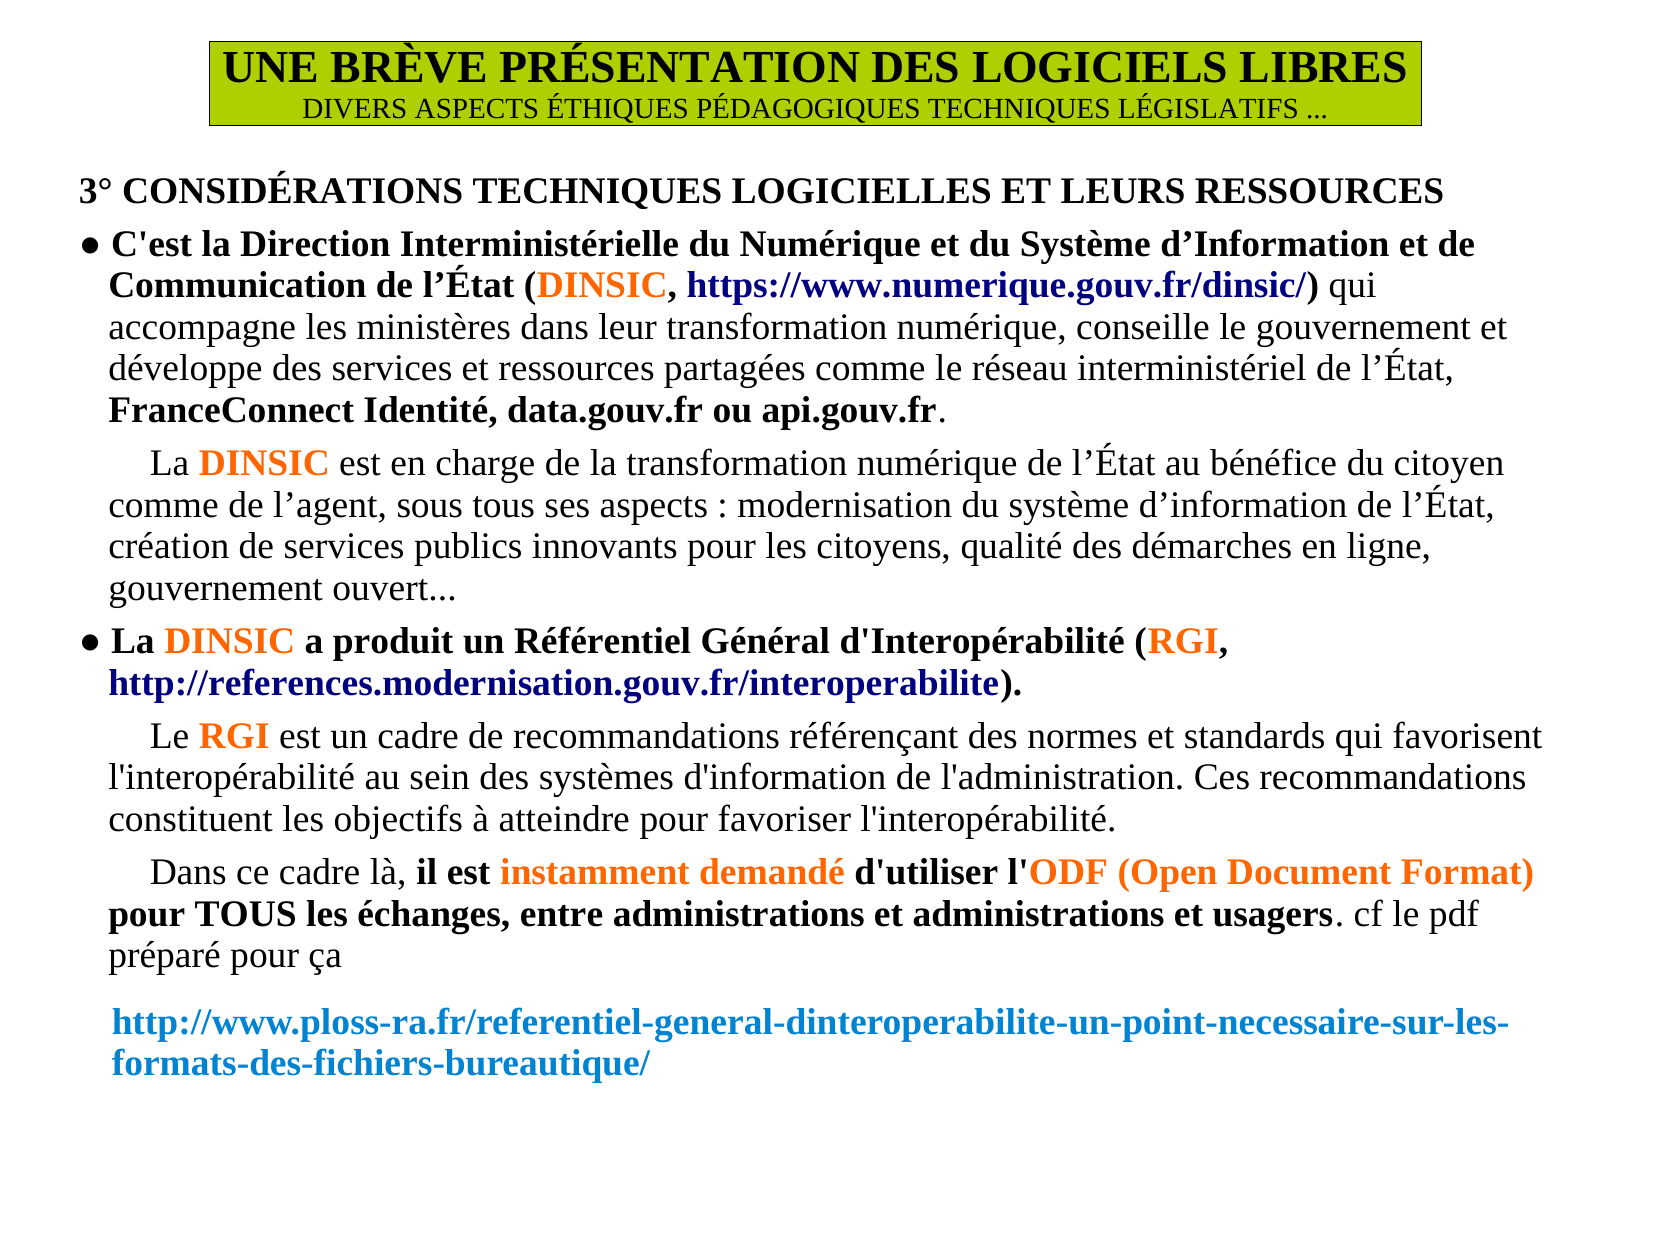

UNE BRÈVE PRÉSENTATION DES LOGICIELS LIBRES
DIVERS ASPECTS ÉTHIQUES PÉDAGOGIQUES TECHNIQUES LÉGISLATIFS ...
3° CONSIDÉRATIONS TECHNIQUES LOGICIELLES ET LEURS RESSOURCES
● C'est la Direction Interministérielle du Numérique et du Système d’Information et de Communication de l’État (DINSIC, https://www.numerique.gouv.fr/dinsic/) qui accompagne les ministères dans leur transformation numérique, conseille le gouvernement et développe des services et ressources partagées comme le réseau interministériel de l’État, FranceConnect Identité, data.gouv.fr ou api.gouv.fr.
La DINSIC est en charge de la transformation numérique de l’État au bénéfice du citoyen comme de l’agent, sous tous ses aspects : modernisation du système d’information de l’État, création de services publics innovants pour les citoyens, qualité des démarches en ligne, gouvernement ouvert...
● La DINSIC a produit un Référentiel Général d'Interopérabilité (RGI, http://references.modernisation.gouv.fr/interoperabilite).
Le RGI est un cadre de recommandations référençant des normes et standards qui favorisent l'interopérabilité au sein des systèmes d'information de l'administration. Ces recommandations constituent les objectifs à atteindre pour favoriser l'interopérabilité.
Dans ce cadre là, il est instamment demandé d'utiliser l'ODF (Open Document Format) pour TOUS les échanges, entre administrations et administrations et usagers. cf le pdf préparé pour ça
http://www.ploss-ra.fr/referentiel-general-dinteroperabilite-un-point-necessaire-sur-les-formats-des-fichiers-bureautique/